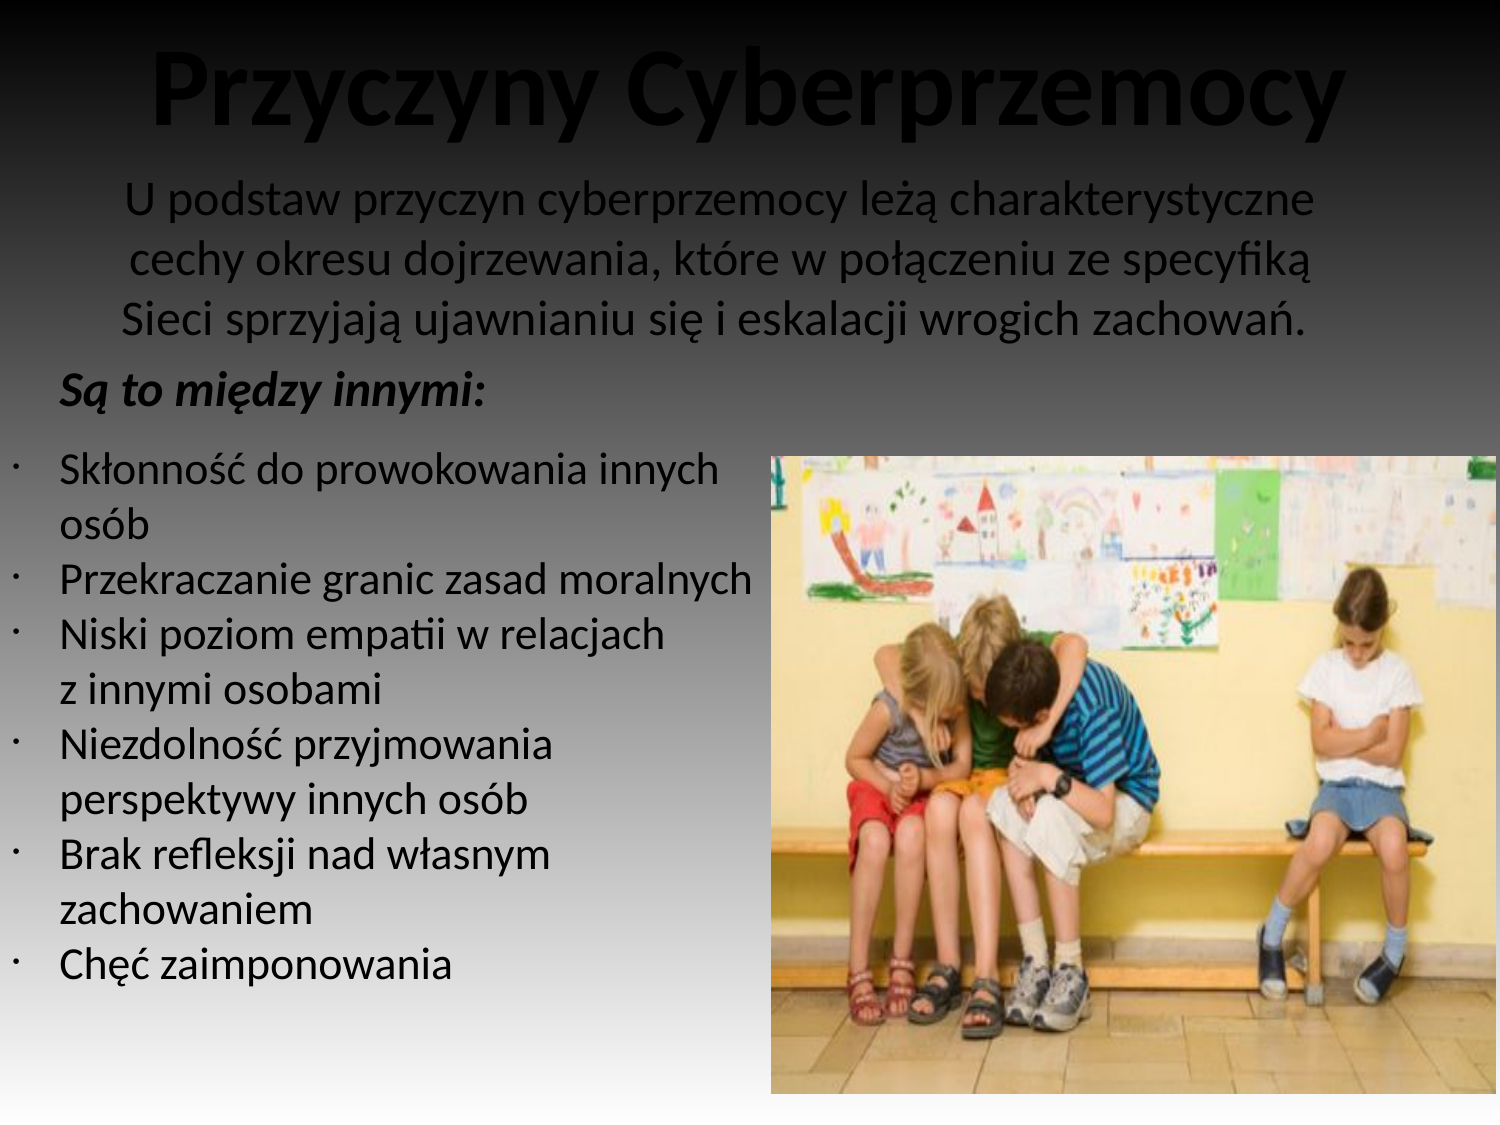

Przyczyny Cyberprzemocy
# U podstaw przyczyn cyberprzemocy leżą charakterystyczne cechy okresu dojrzewania, które w połączeniu ze specyfiką Sieci sprzyjają ujawnianiu się i eskalacji wrogich zachowań.
Są to między innymi:
Skłonność do prowokowania innych osób
Przekraczanie granic zasad moralnych
Niski poziom empatii w relacjach z innymi osobami
Niezdolność przyjmowania perspektywy innych osób
Brak refleksji nad własnym zachowaniem
Chęć zaimponowania